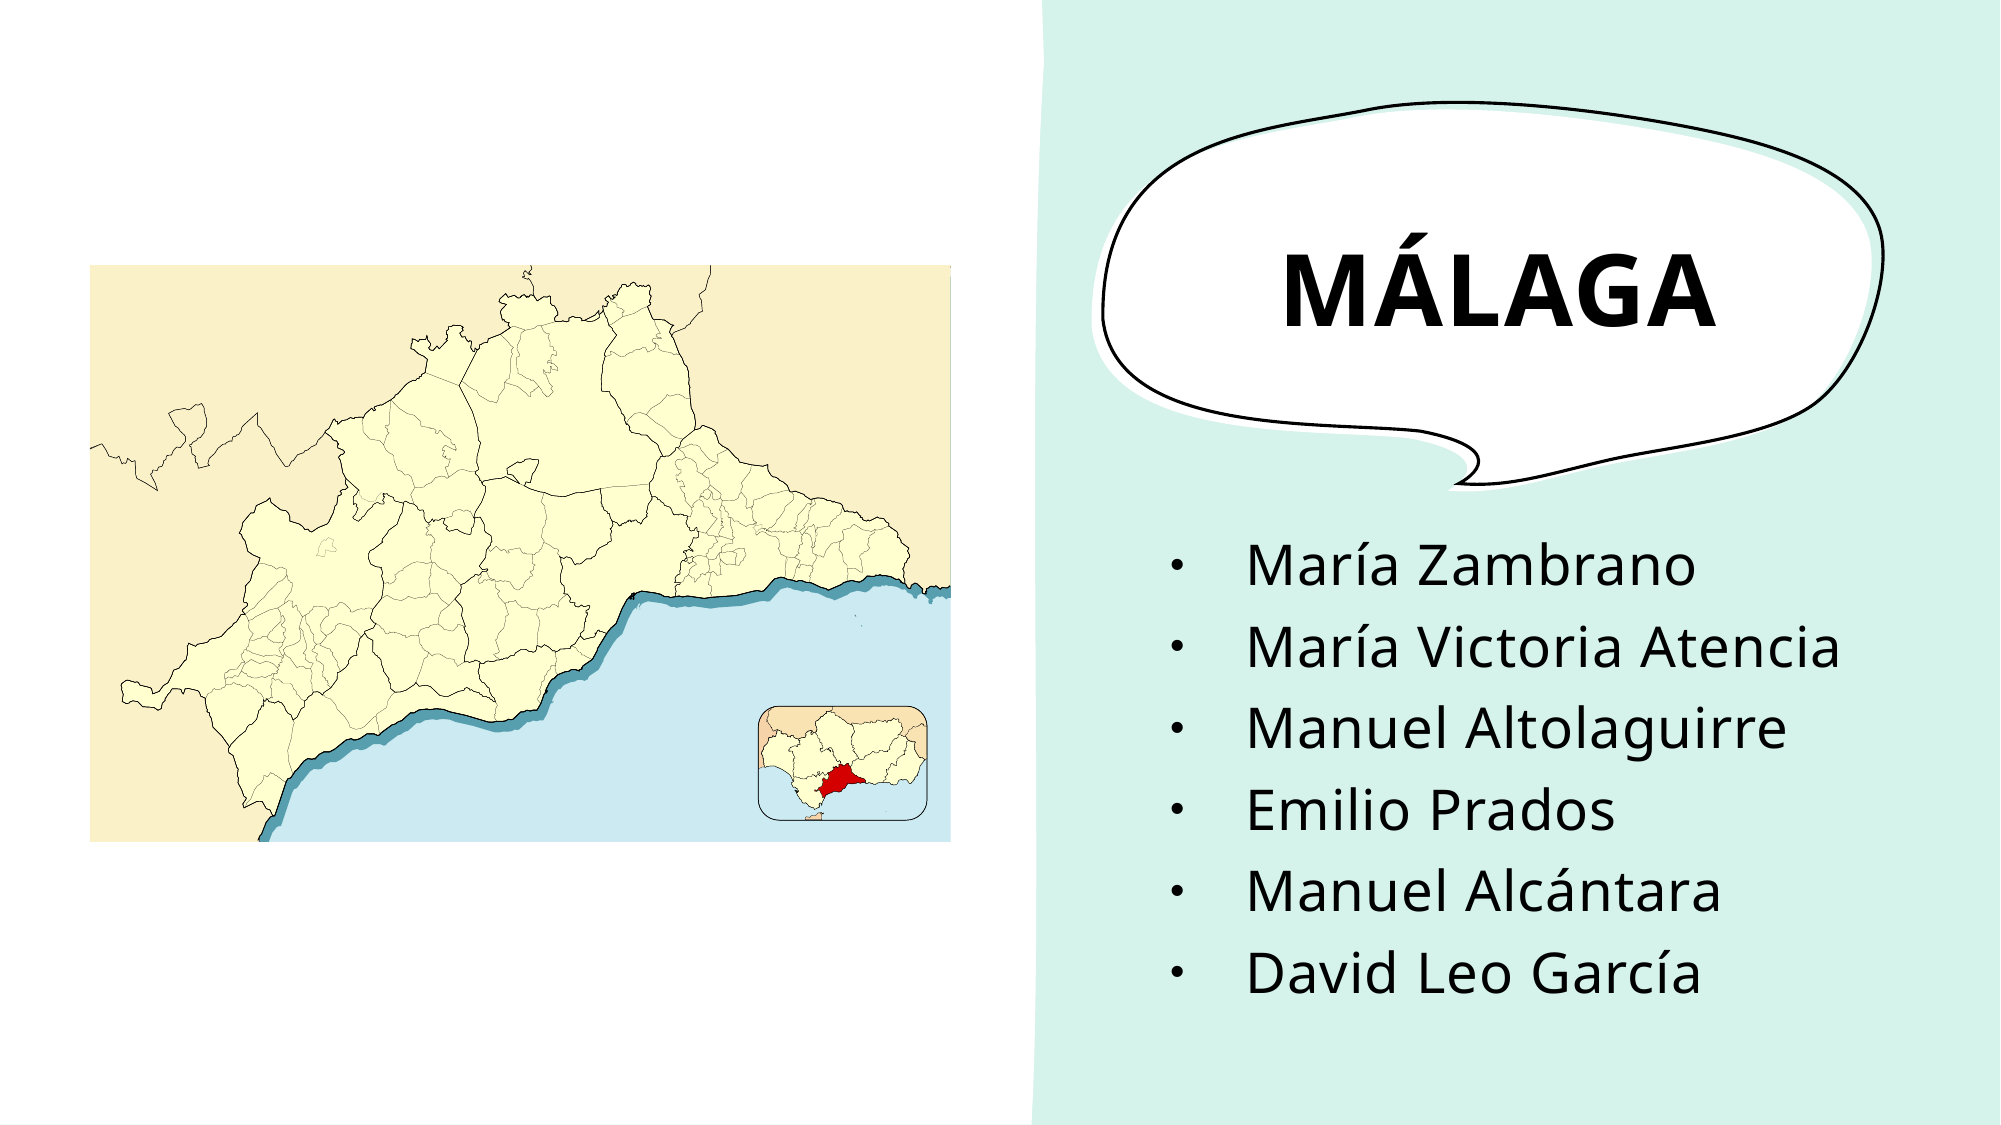

# MÁLAGA
María Zambrano
María Victoria Atencia
Manuel Altolaguirre
Emilio Prados
Manuel Alcántara
David Leo García